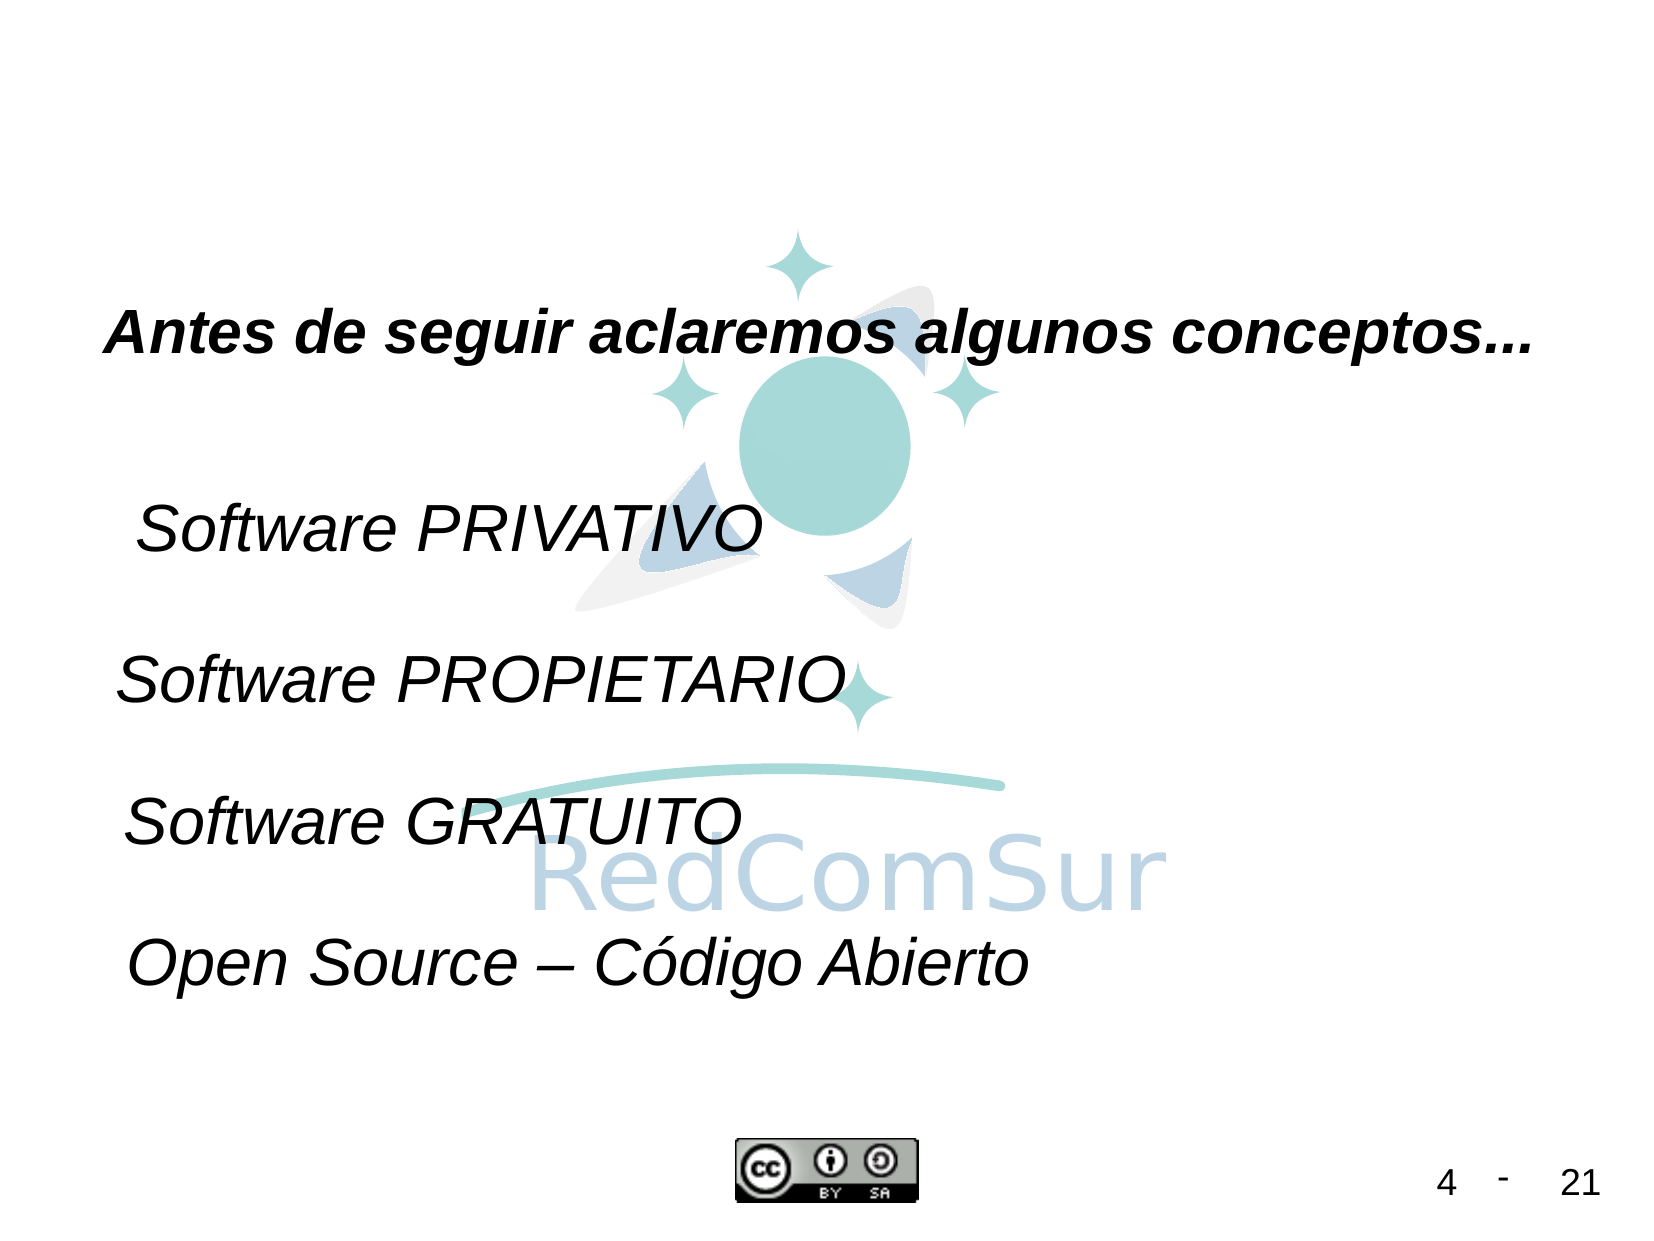

Antes de seguir aclaremos algunos conceptos...
Software PRIVATIVO
Software PROPIETARIO
Software GRATUITO
Open Source – Código Abierto
-
21